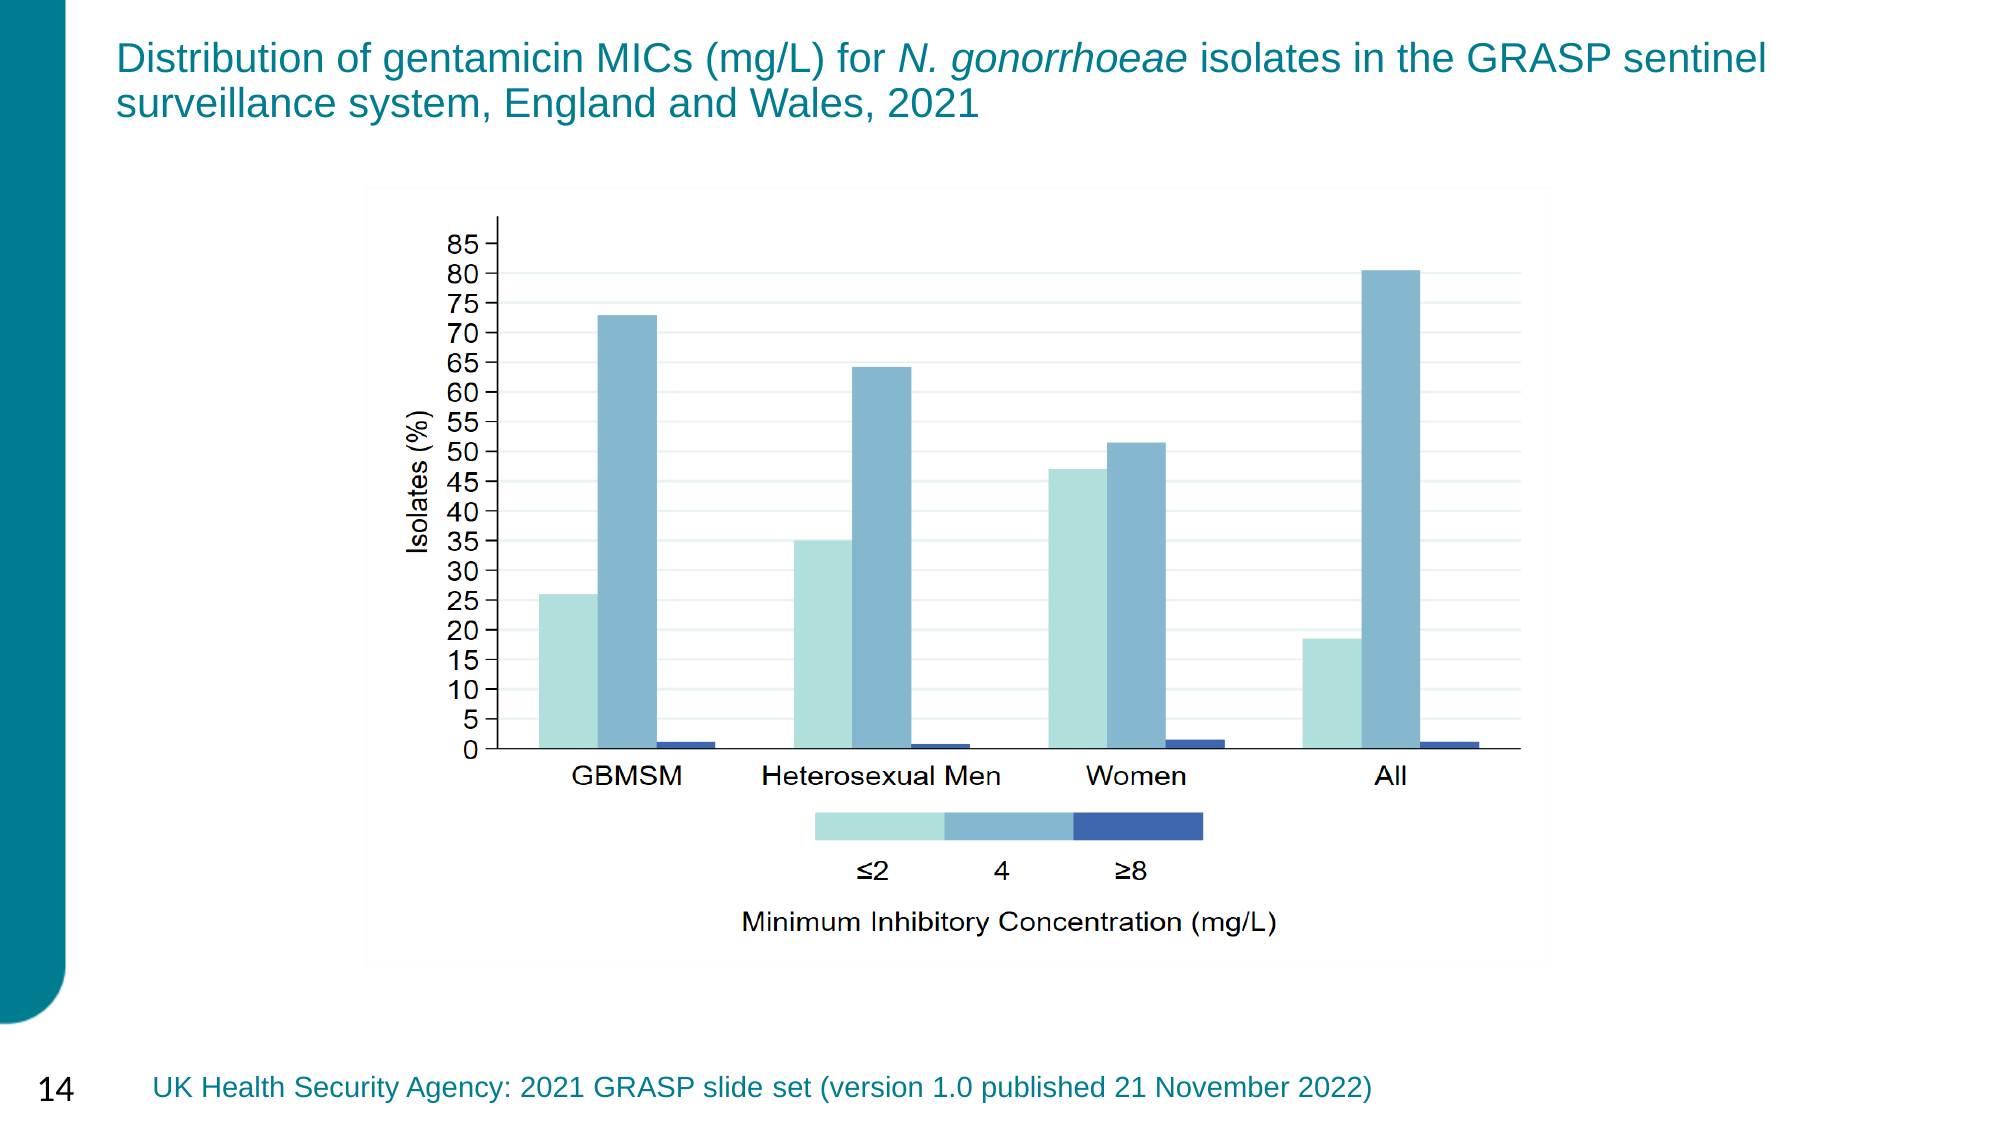

# Distribution of gentamicin MICs (mg/L) for N. gonorrhoeae isolates in the GRASP sentinel surveillance system, England and Wales, 2021
14
UK Health Security Agency: 2021 GRASP slide set (version 1.0 published 21 November 2022)